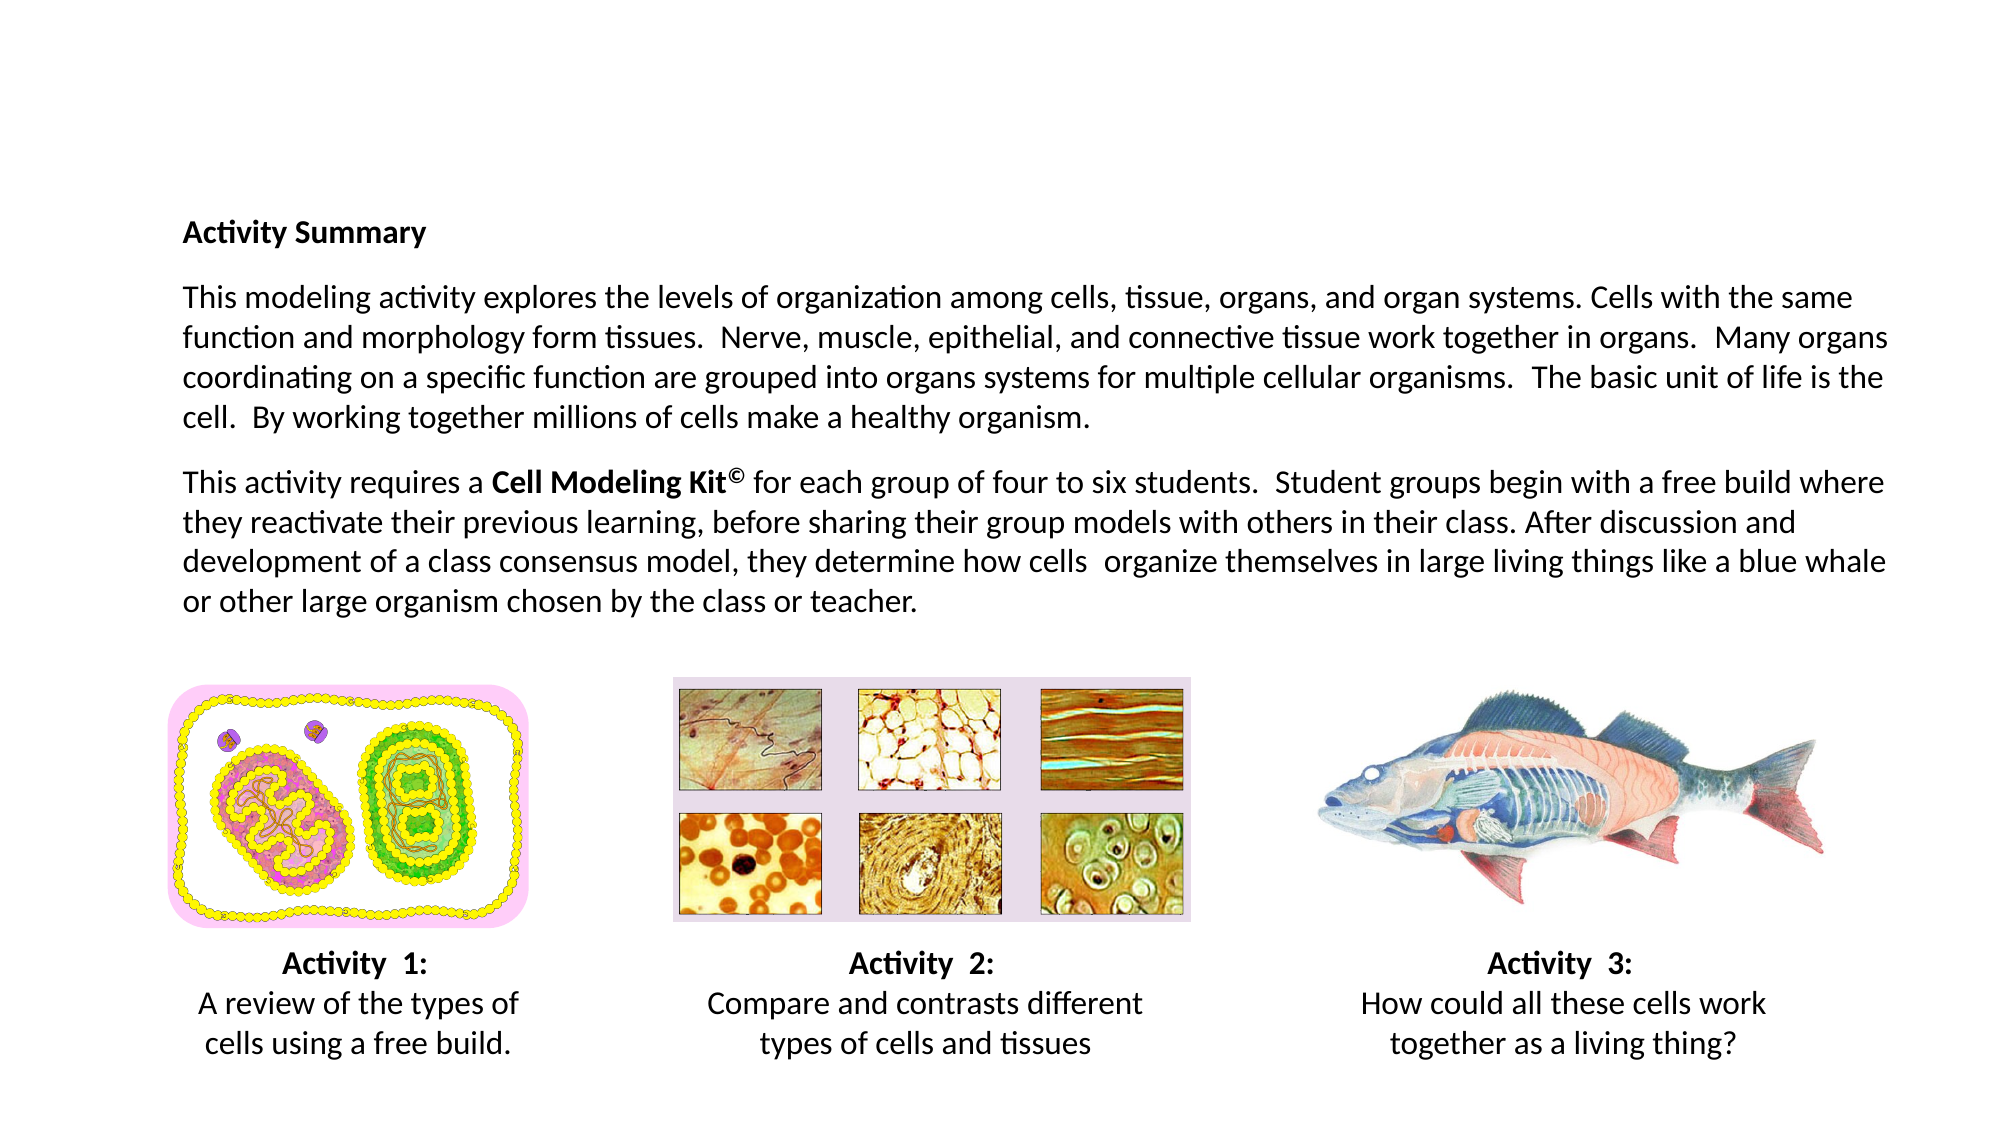

Teacher Guide – Summary
Activity Summary
This modeling activity explores the levels of organization among cells, tissue, organs, and organ systems. Cells with the same function and morphology form tissues.  Nerve, muscle, epithelial, and connective tissue work together in organs.  Many organs coordinating on a specific function are grouped into organs systems for multiple cellular organisms.  The basic unit of life is the cell.  By working together millions of cells make a healthy organism.
This activity requires a Cell Modeling Kit© for each group of four to six students.  Student groups begin with a free build where they reactivate their previous learning, before sharing their group models with others in their class. After discussion and development of a class consensus model, they determine how cells  organize themselves in large living things like a blue whale or other large organism chosen by the class or teacher.
Activity  1:
A review of the types of cells using a free build.
Activity  2:
Compare and contrasts different types of cells and tissues
Activity  3:
How could all these cells work together as a living thing?